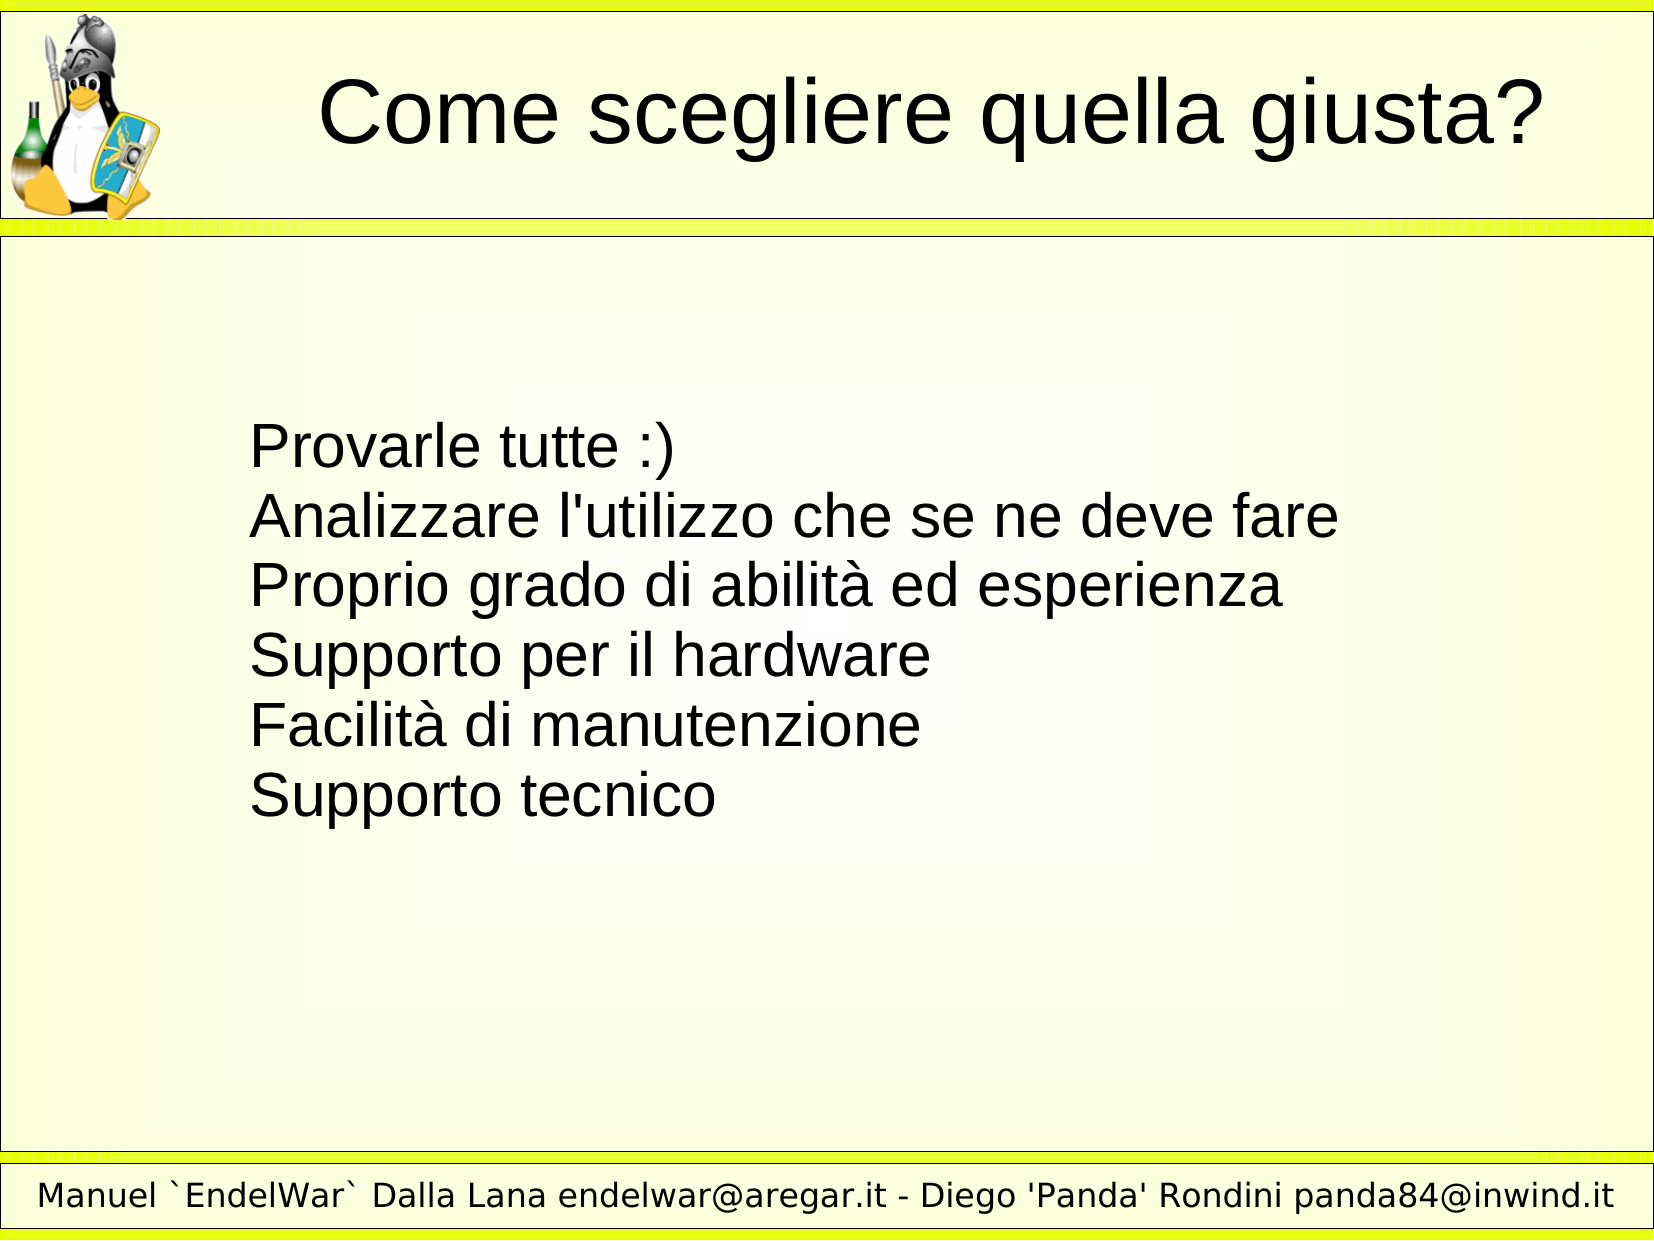

# Come scegliere quella giusta?
Provarle tutte :)
Analizzare l'utilizzo che se ne deve fare
Proprio grado di abilità ed esperienza
Supporto per il hardware
Facilità di manutenzione
Supporto tecnico